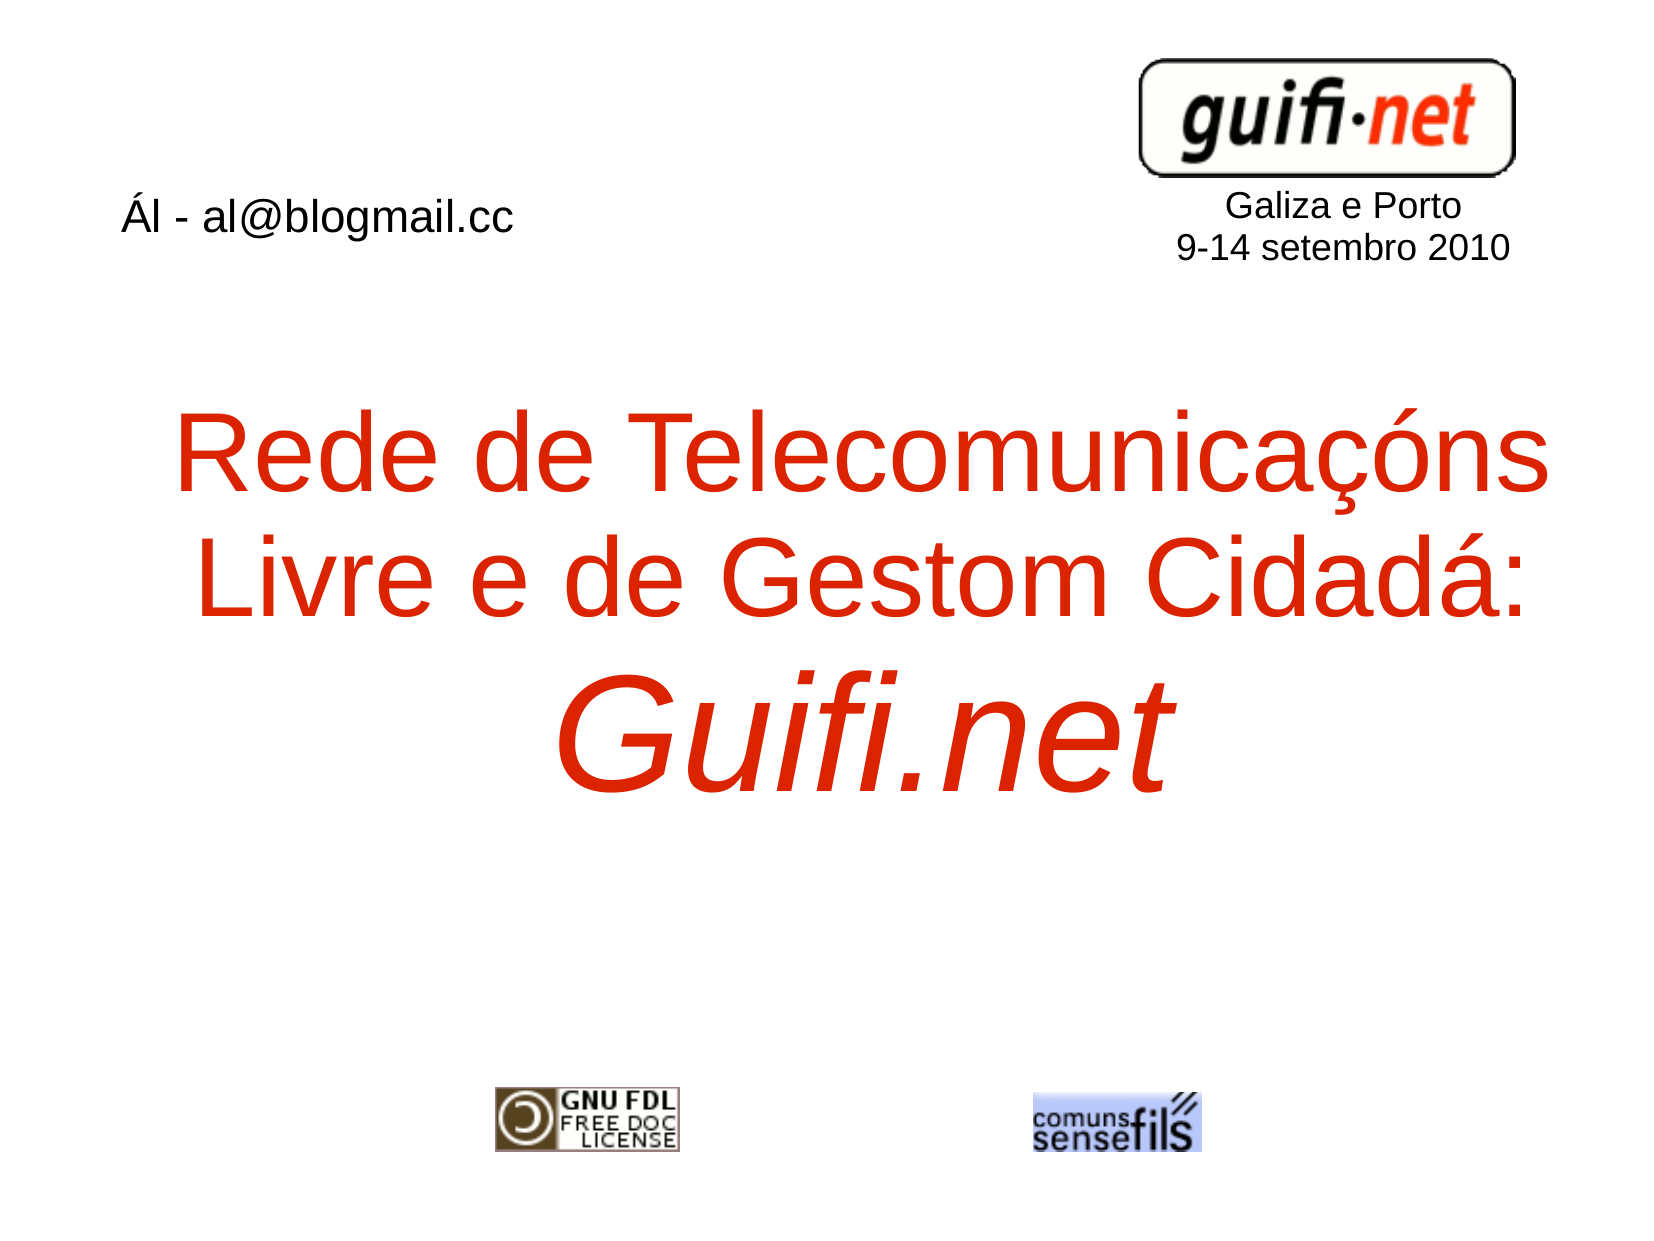

Galiza e Porto
9-14 setembro 2010
Ál - al@blogmail.cc
# Rede de Telecomunicaçóns Livre e de Gestom Cidadá: Guifi.net